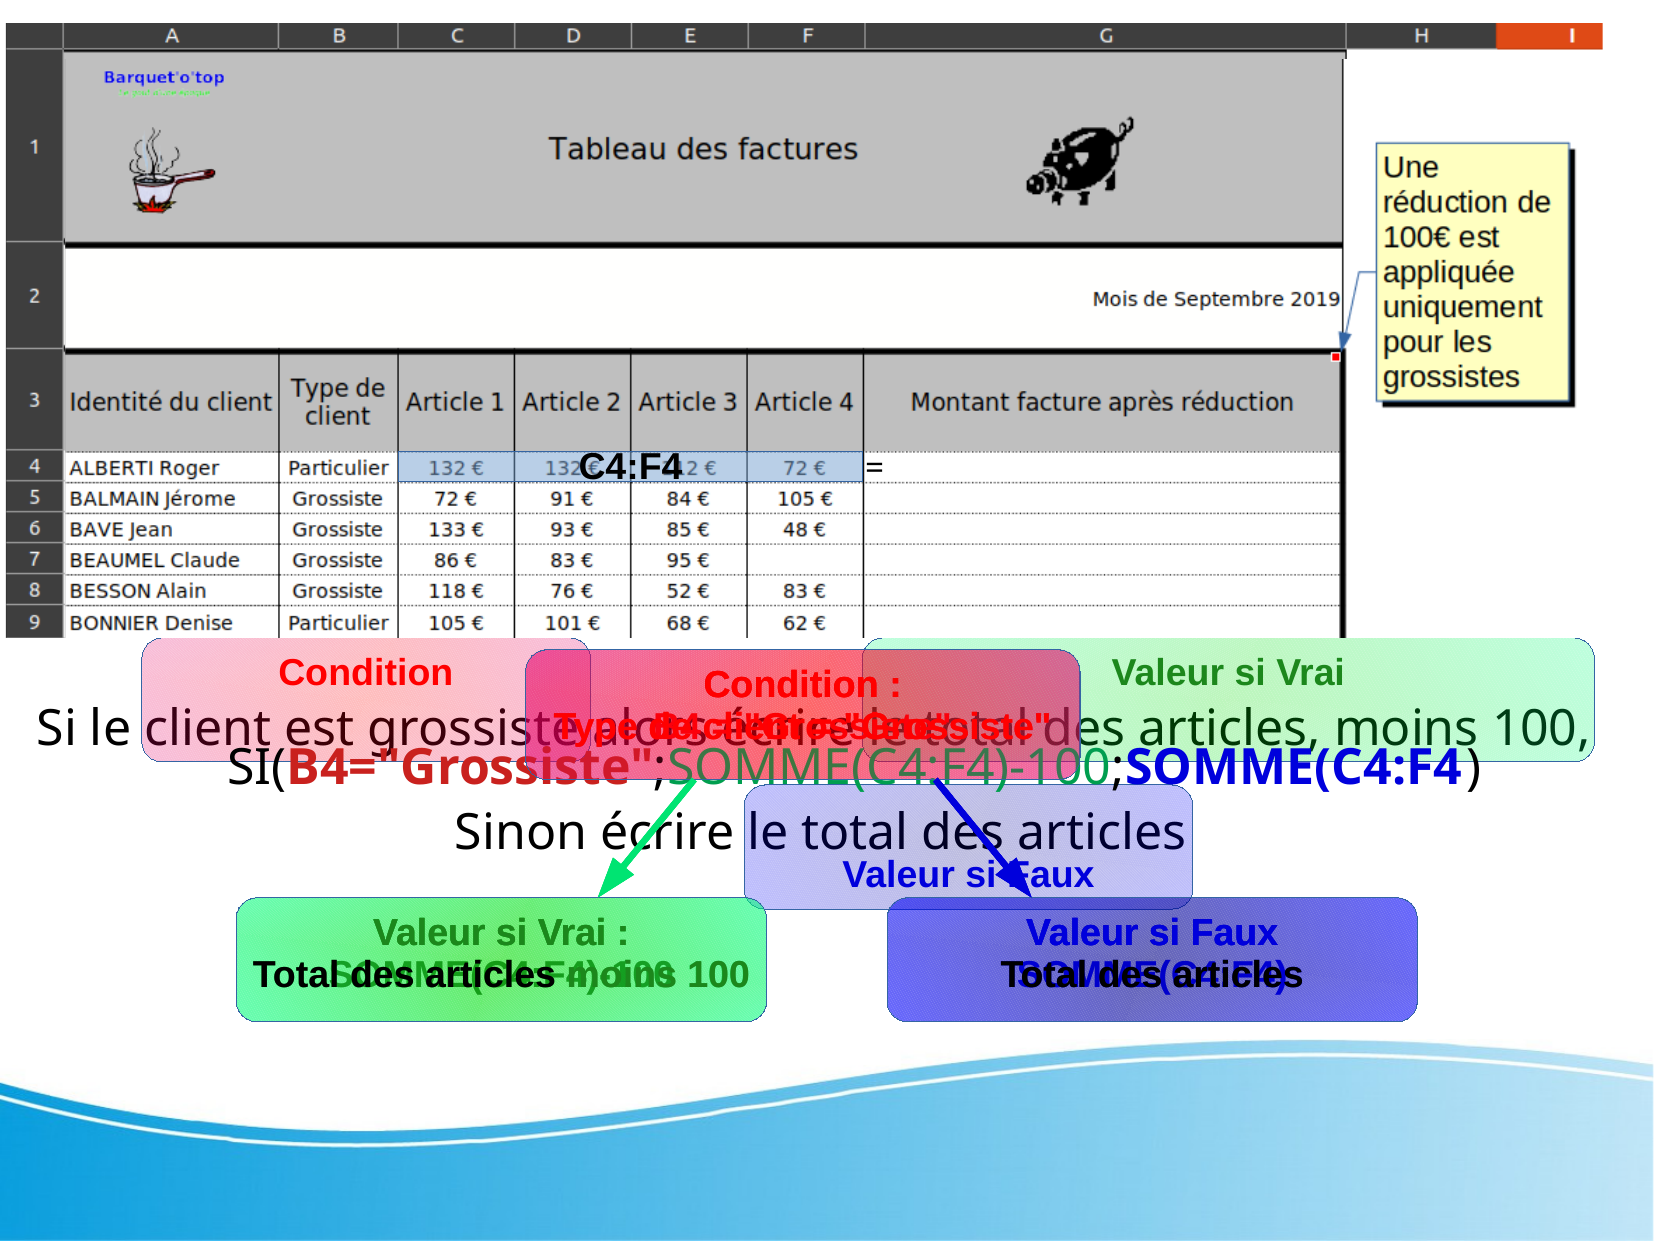

Valeur si Faux
=
C4:F4
Condition
Valeur si Vrai
Valeur si Faux
Condition :
Type de client = "Grossiste"
Valeur si Vrai :
Total des articles moins 100
Valeur si Faux
Total des articles
Condition :
B4 = "Grossiste"
Valeur si Vrai :
SOMME(C4:F4)-100
Valeur si Faux
SOMME(C4:F4)
Condition :
Type de client = "Grossiste"
Valeur si Vrai :
Total des articles moins 100
Valeur si Faux
Total des articles
Si le client est grossiste alors écrire le total des articles, moins 100,
Sinon écrire le total des articles
SI(B4="Grossiste";SOMME(C4:F4)-100;SOMME(C4:F4 )